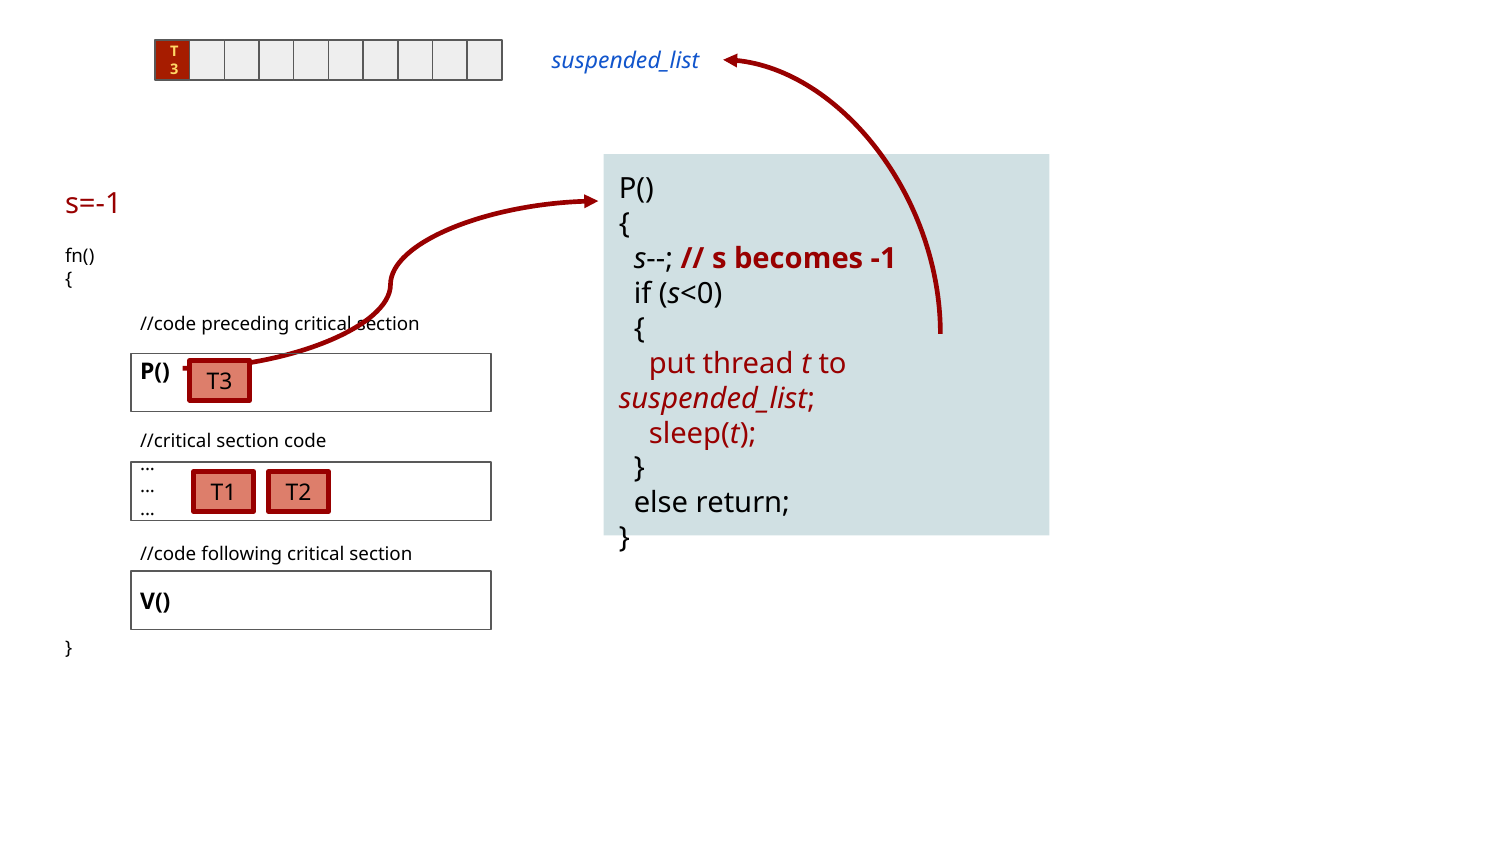

suspended_list
T3
P()
{
 s--; // s becomes -1
 if (s<0)
 {
 put thread t to suspended_list;
 sleep(t);
 }
 else return;
}
s=-1
fn()
{
	//code preceding critical section
	P()
	//critical section code
	...
	...
	...
	//code following critical section
V()
}
T3
T1
T2